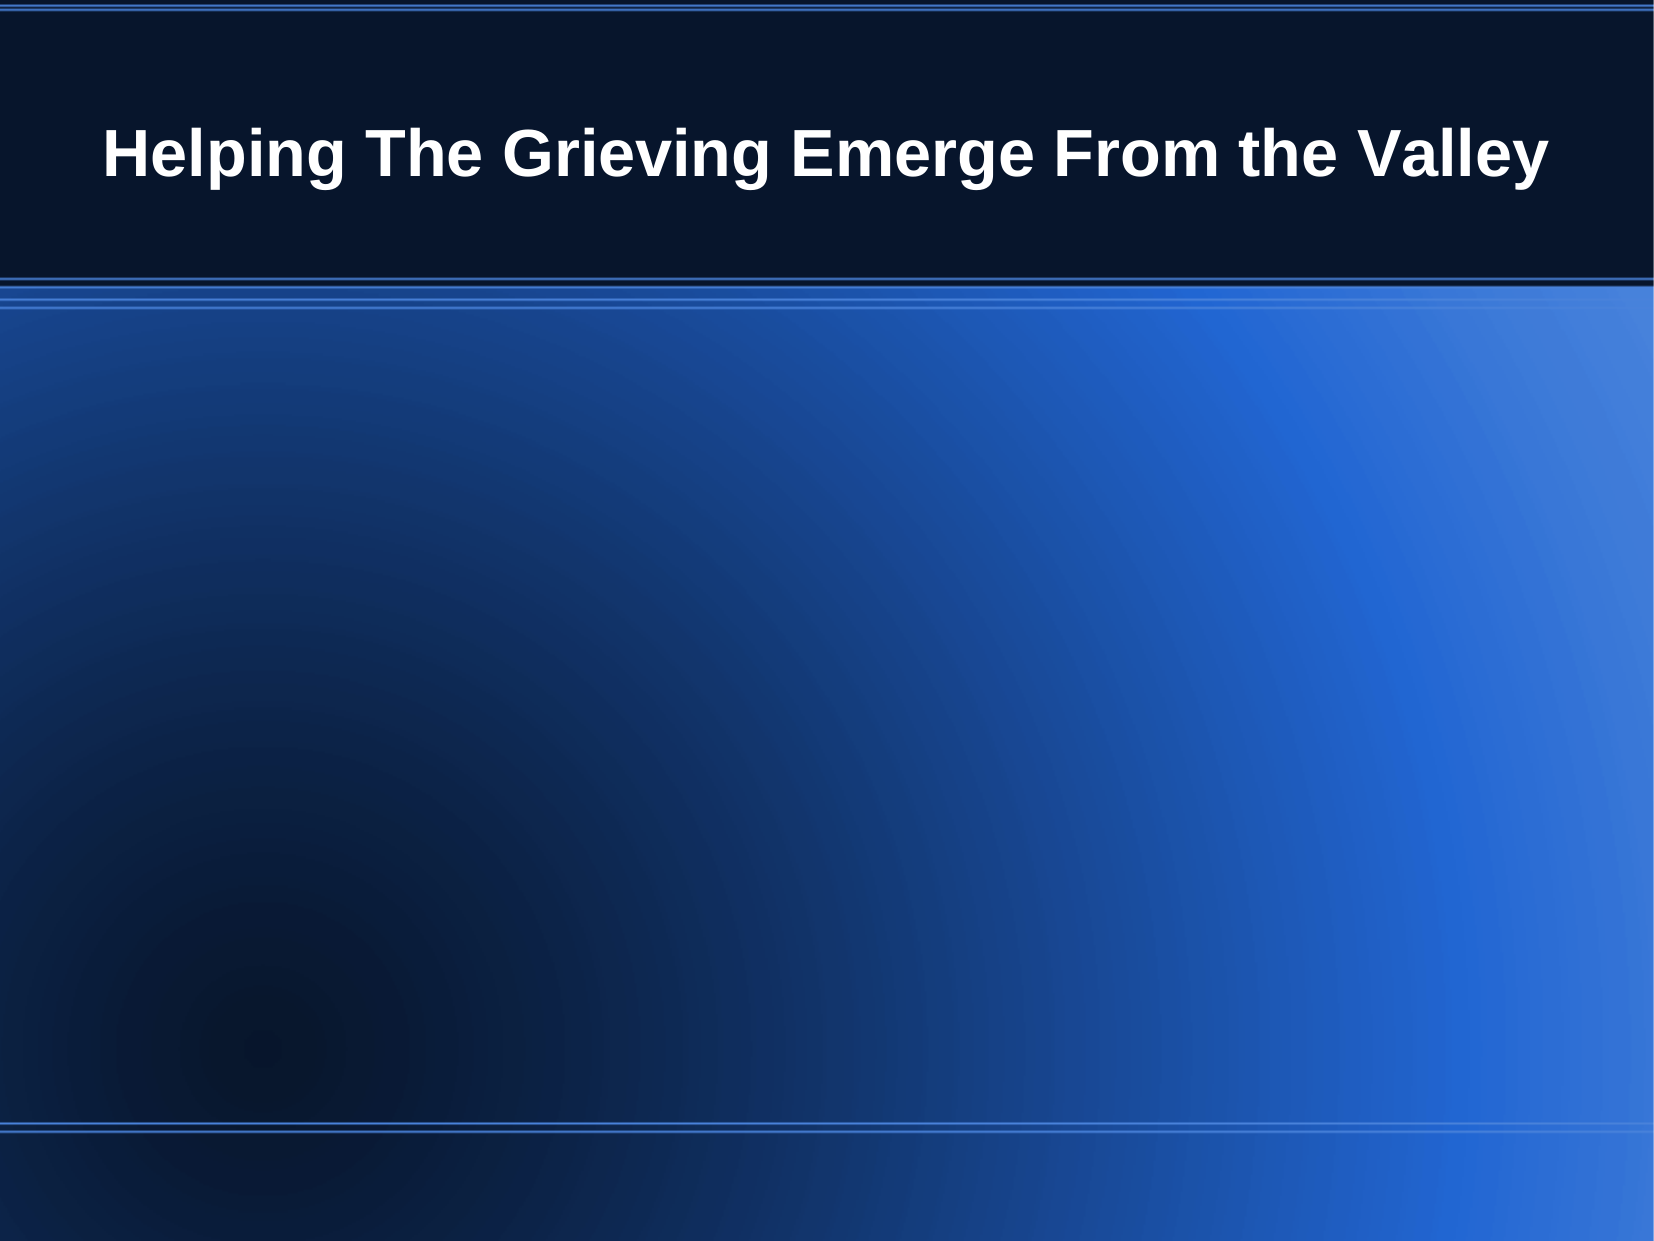

# Helping The Grieving Emerge From the Valley